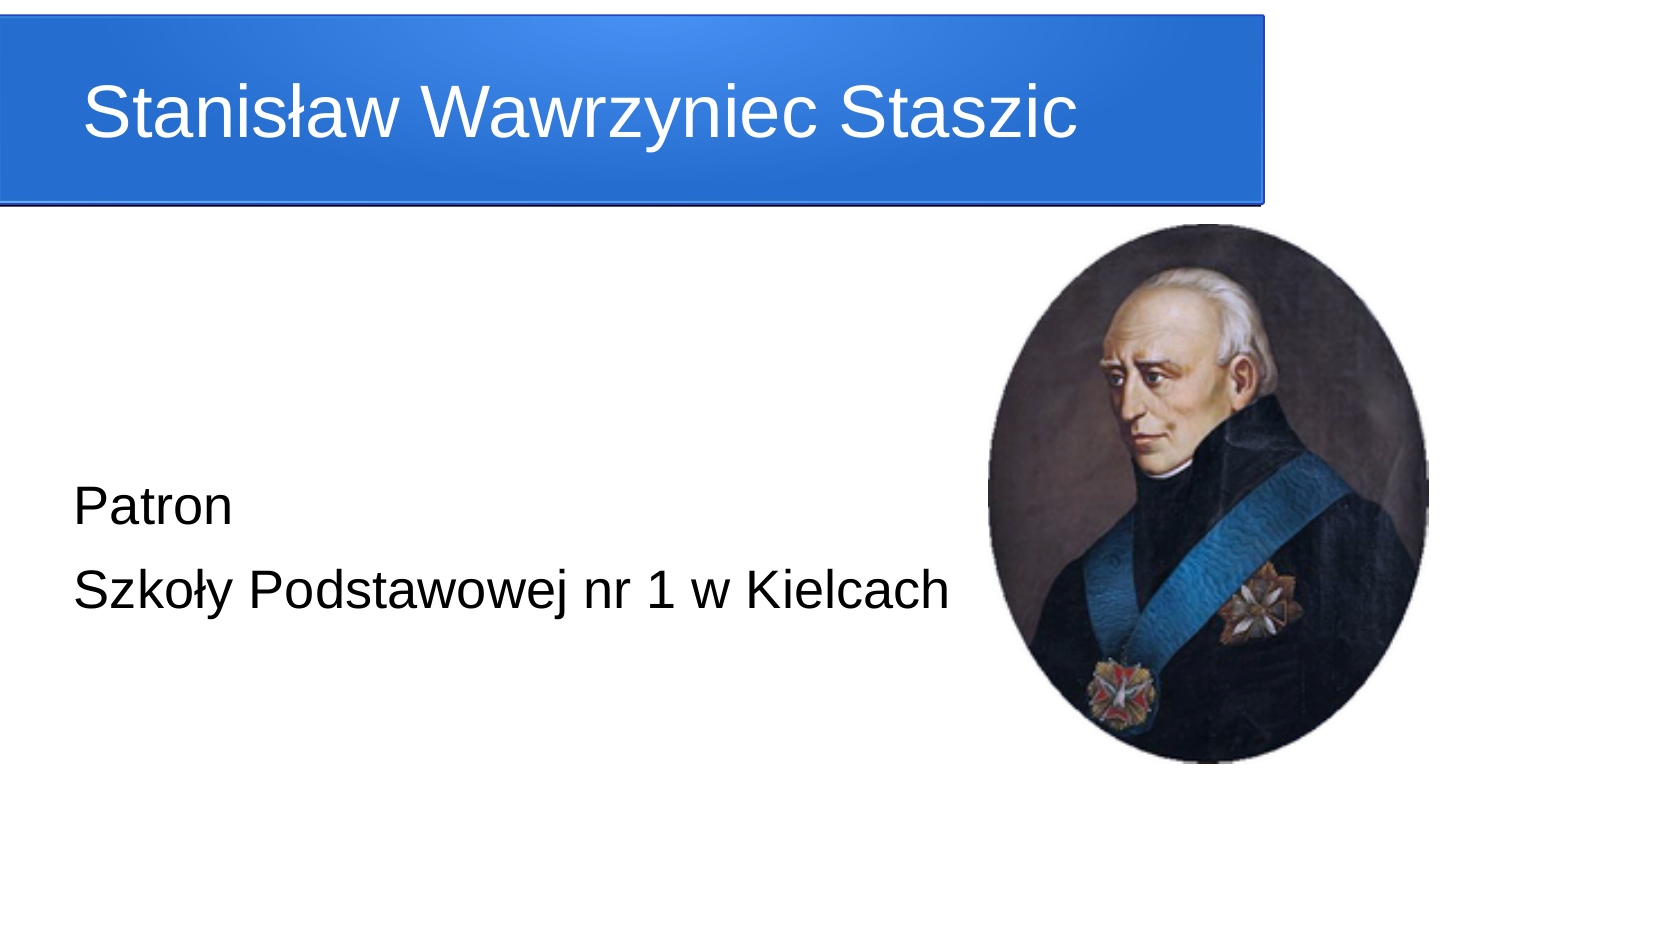

# Stanisław Wawrzyniec Staszic
	Patron
	Szkoły Podstawowej nr 1 w Kielcach